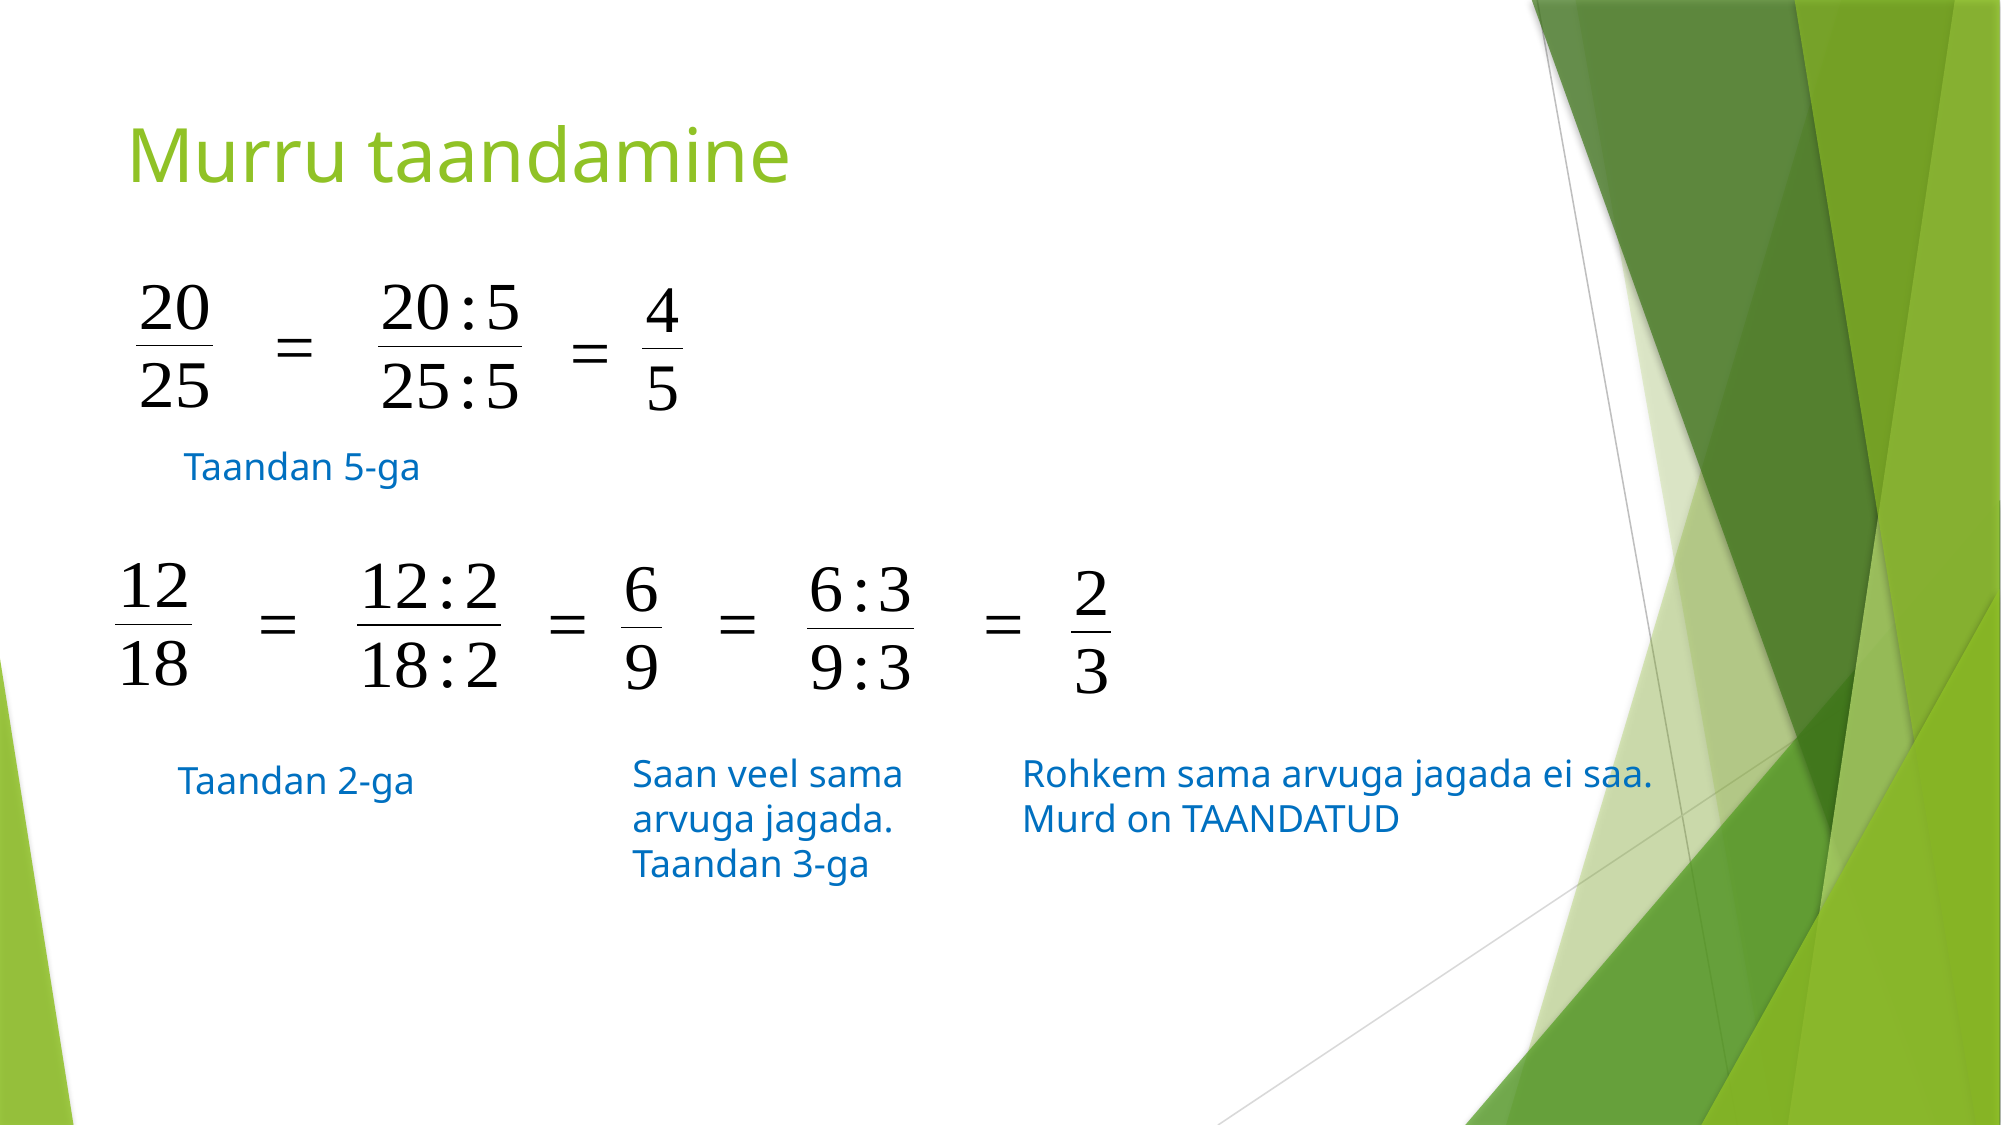

# Murru taandamine
Taandan 5-ga
Saan veel sama arvuga jagada. Taandan 3-ga
Rohkem sama arvuga jagada ei saa.
Murd on TAANDATUD
Taandan 2-ga